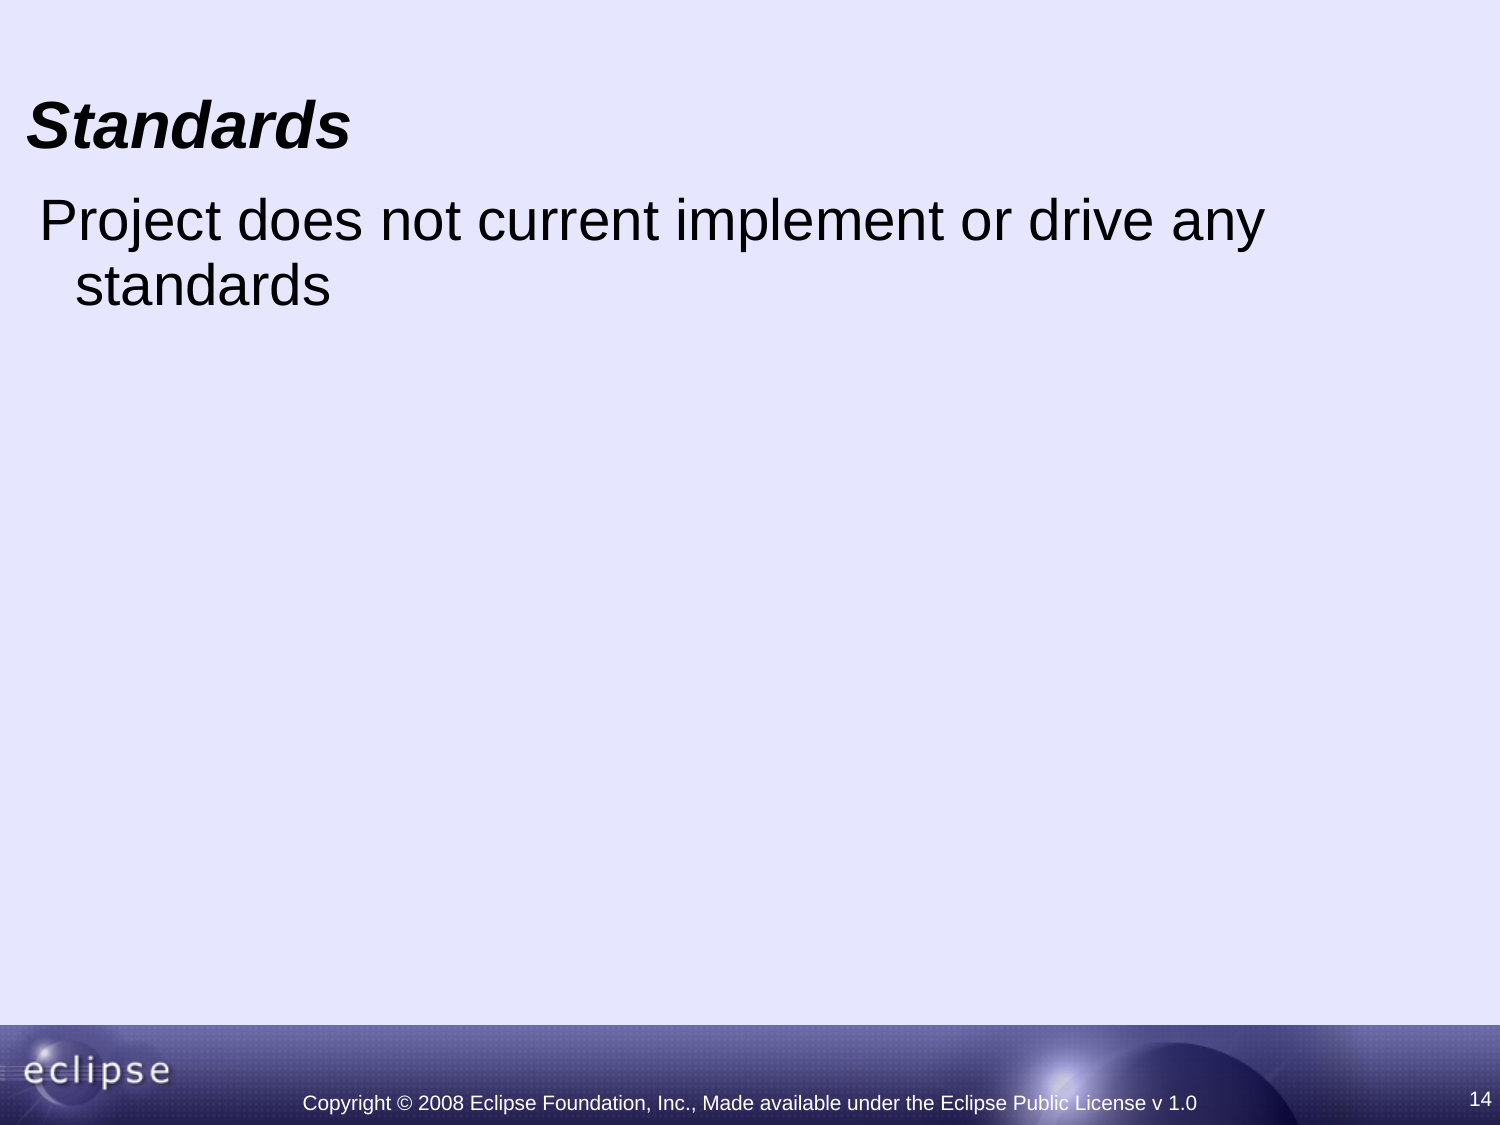

# Standards
Project does not current implement or drive any standards
14